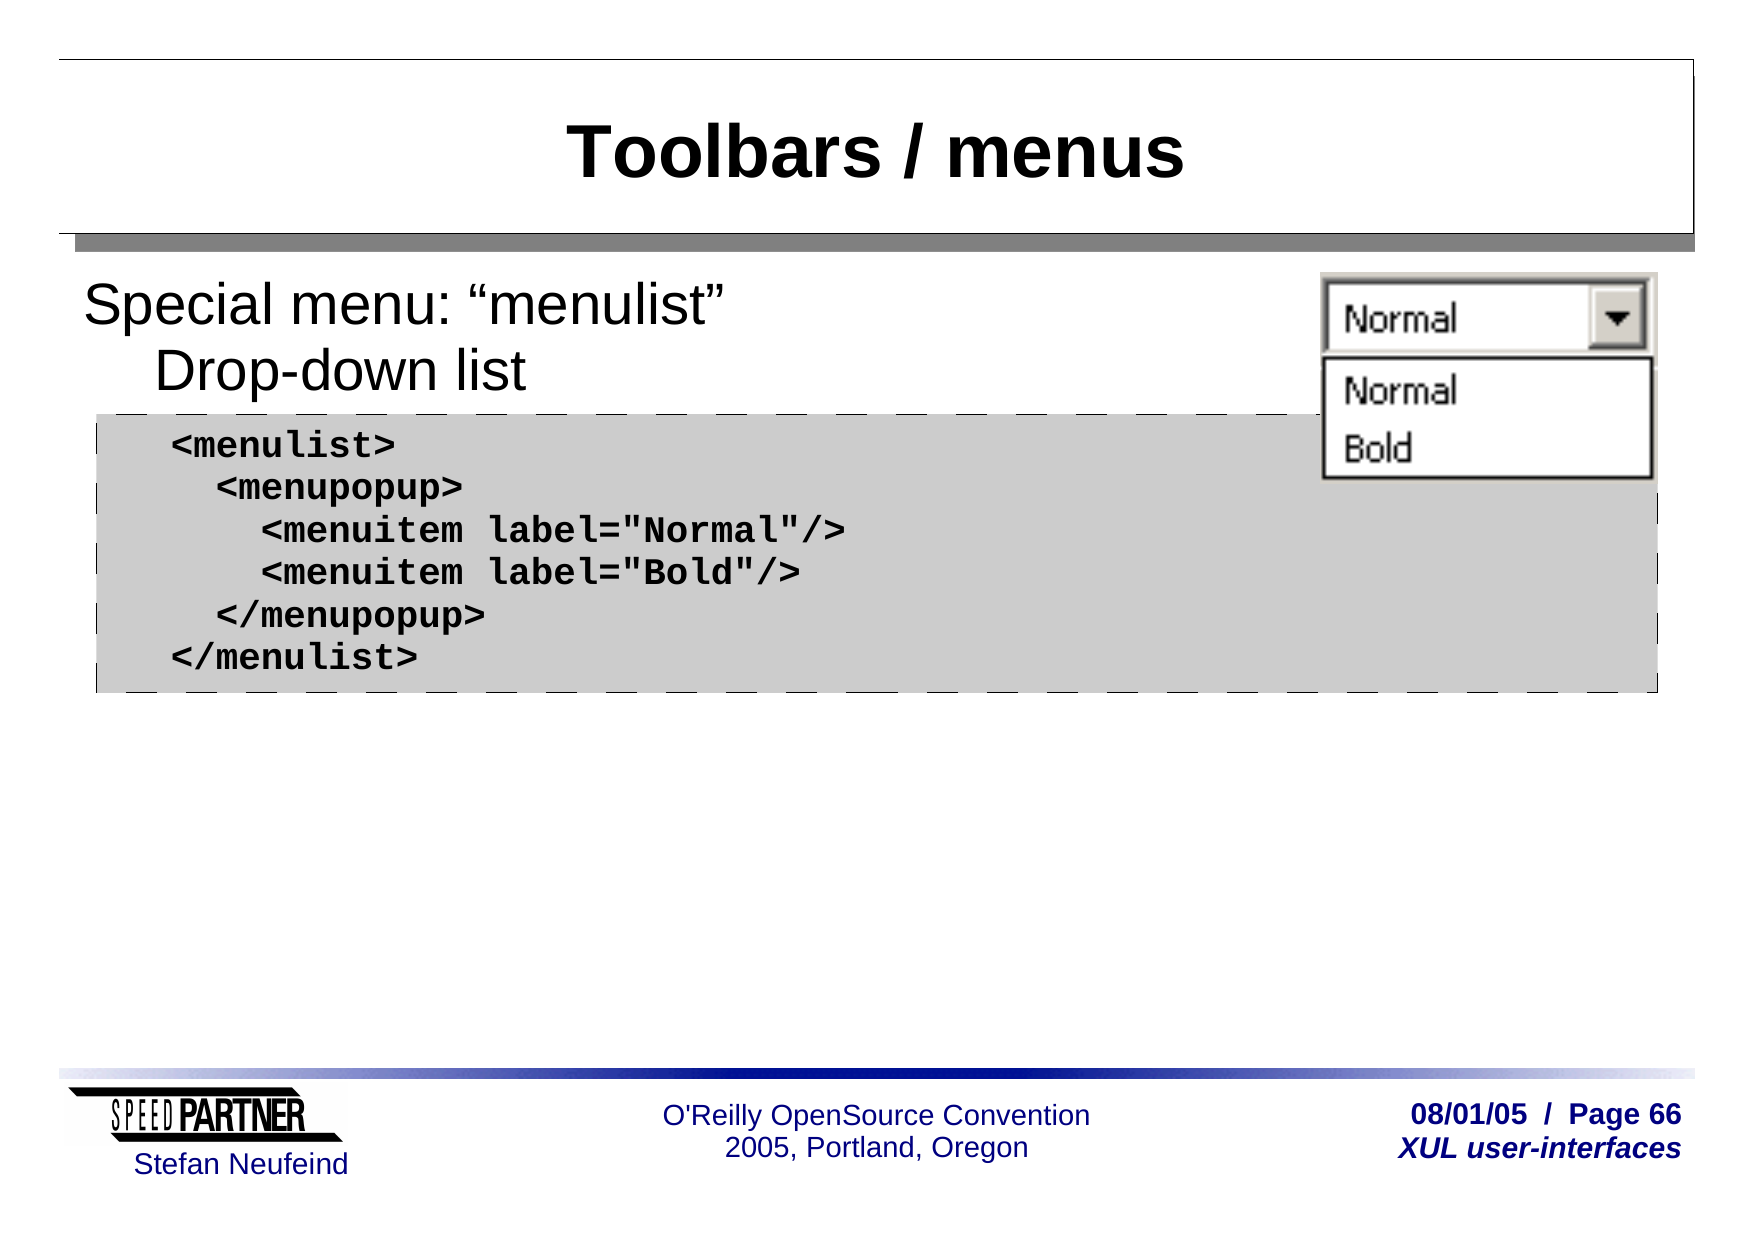

# Toolbars / menus
Special menu: “menulist”
Drop-down list
 <menulist>
 <menupopup>
 <menuitem label="Normal"/>
 <menuitem label="Bold"/>
 </menupopup>
 </menulist>